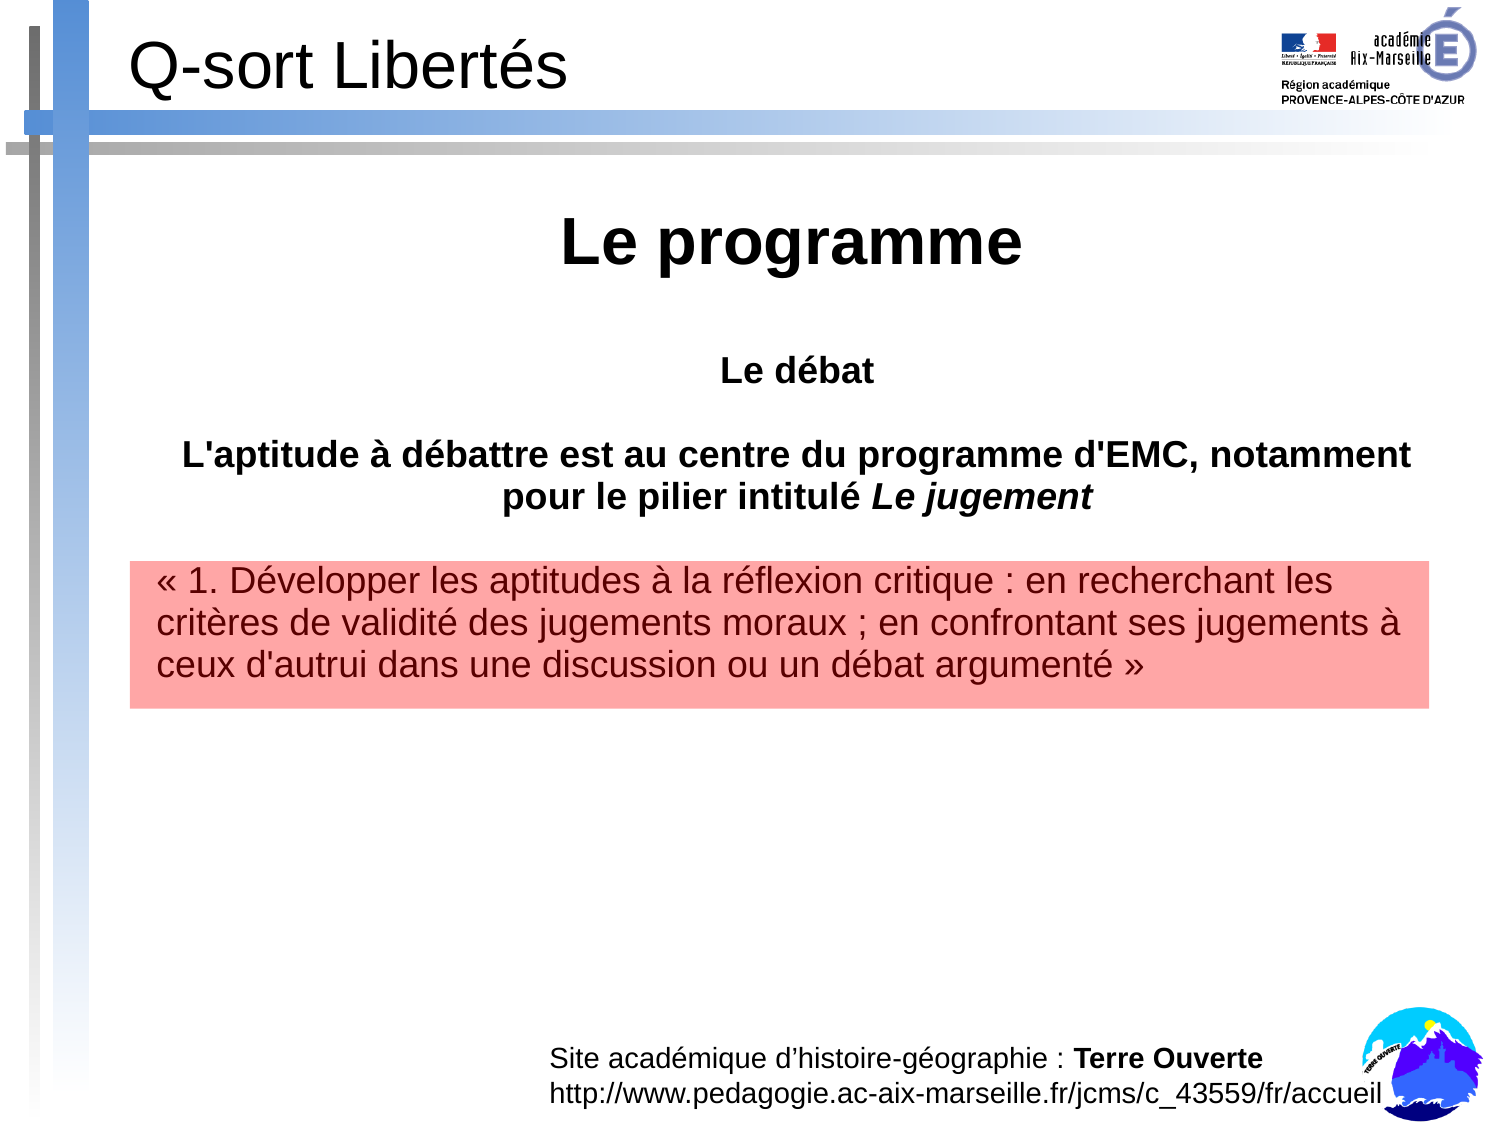

Q-sort Libertés
Le programme
Le débat
L'aptitude à débattre est au centre du programme d'EMC, notamment pour le pilier intitulé Le jugement
« 1. Développer les aptitudes à la réflexion critique : en recherchant les critères de validité des jugements moraux ; en confrontant ses jugements à ceux d'autrui dans une discussion ou un débat argumenté »
Site académique d’histoire-géographie : Terre Ouverte
http://www.pedagogie.ac-aix-marseille.fr/jcms/c_43559/fr/accueil